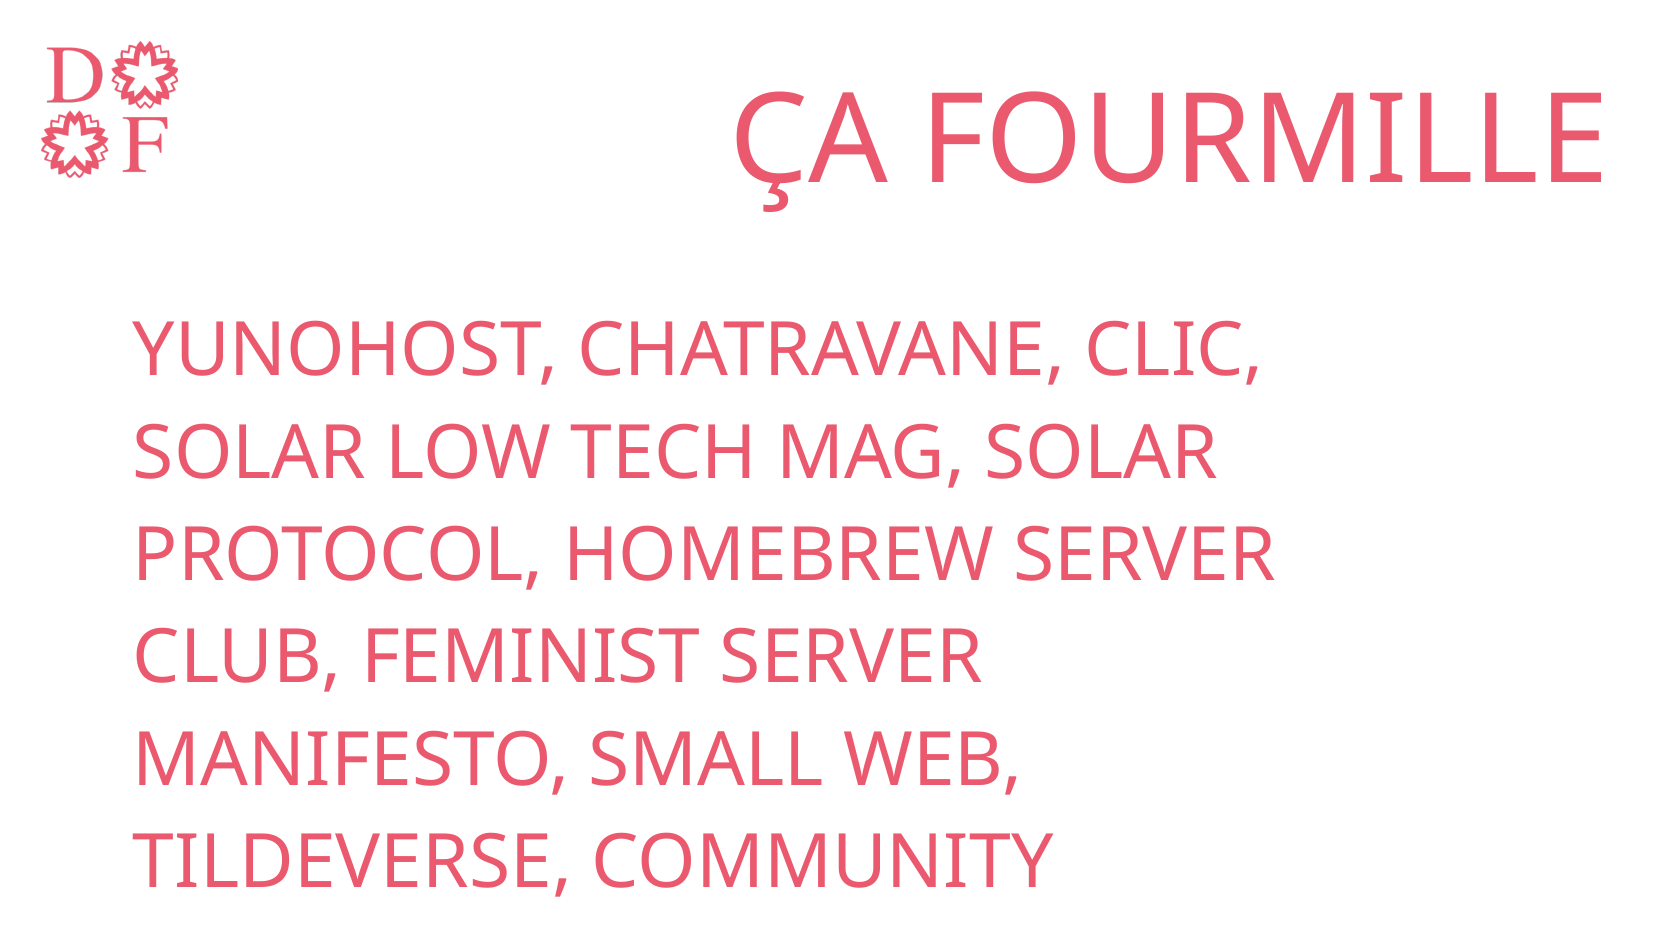

ÇA FOURMILLE
YUNOHOST, CHATRAVANE, CLIC, SOLAR LOW TECH MAG, SOLAR PROTOCOL, HOMEBREW SERVER CLUB, FEMINIST SERVER MANIFESTO, SMALL WEB, TILDEVERSE, COMMUNITY NETWORKS, MESH NETWORKS, ETC.